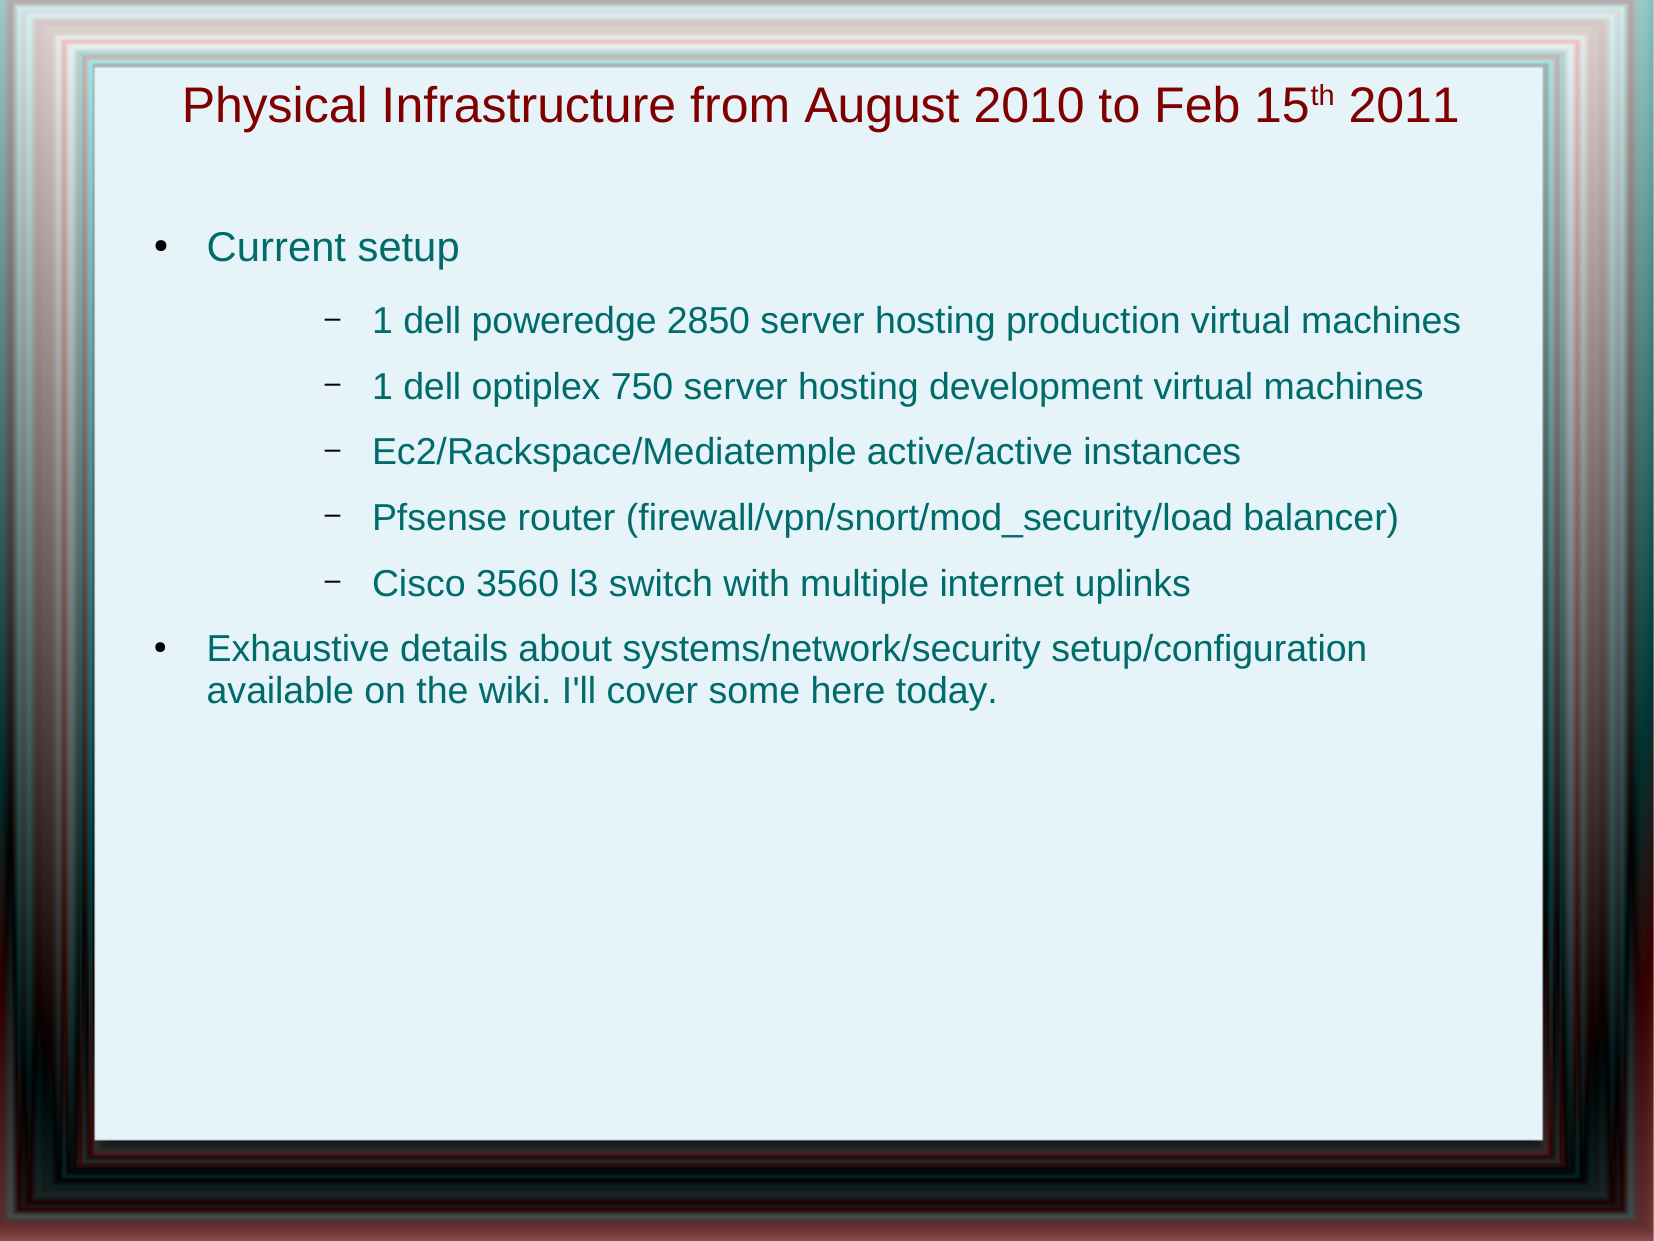

# Physical Infrastructure from August 2010 to Feb 15th 2011
Current setup
1 dell poweredge 2850 server hosting production virtual machines
1 dell optiplex 750 server hosting development virtual machines
Ec2/Rackspace/Mediatemple active/active instances
Pfsense router (firewall/vpn/snort/mod_security/load balancer)
Cisco 3560 l3 switch with multiple internet uplinks
Exhaustive details about systems/network/security setup/configuration available on the wiki. I'll cover some here today.